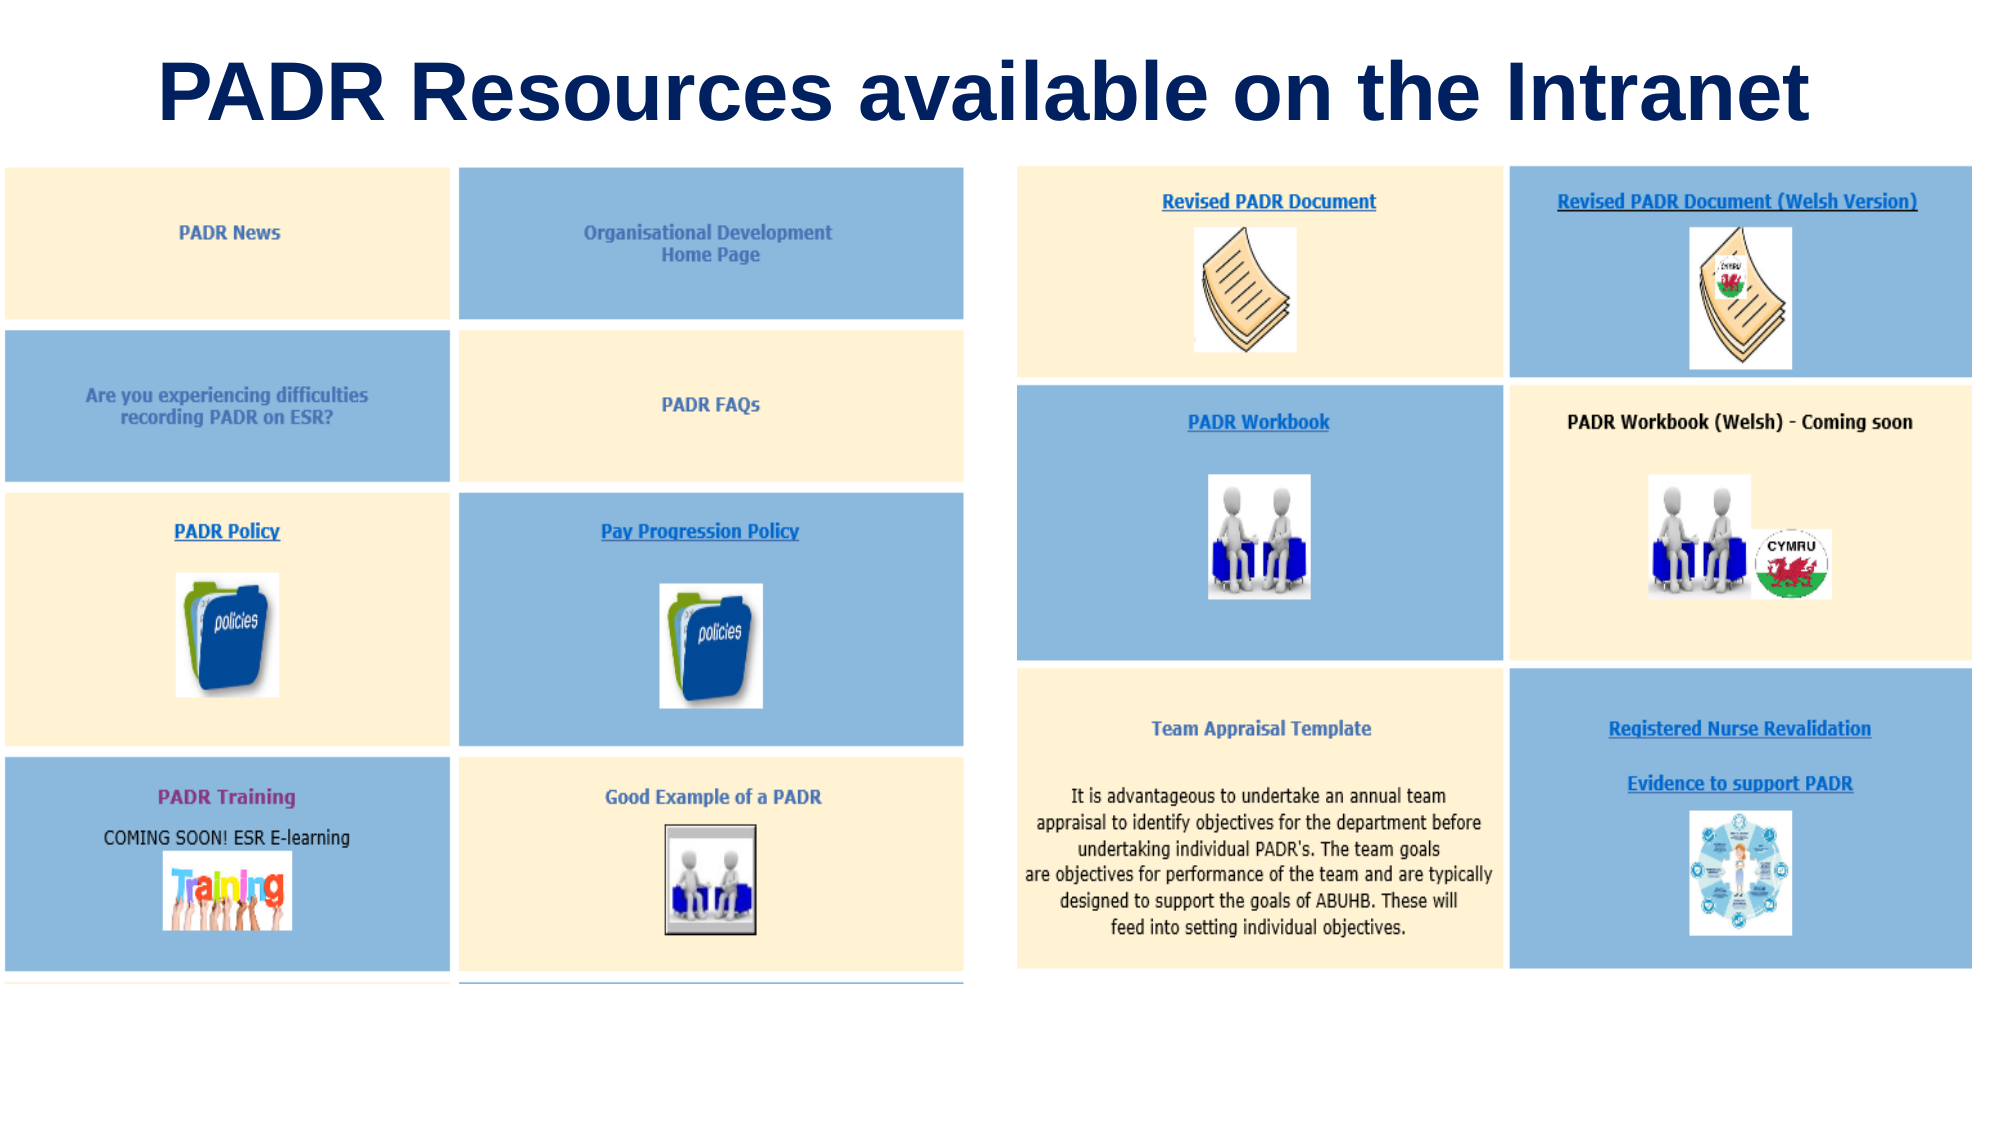

# PADR Resources available on the Intranet